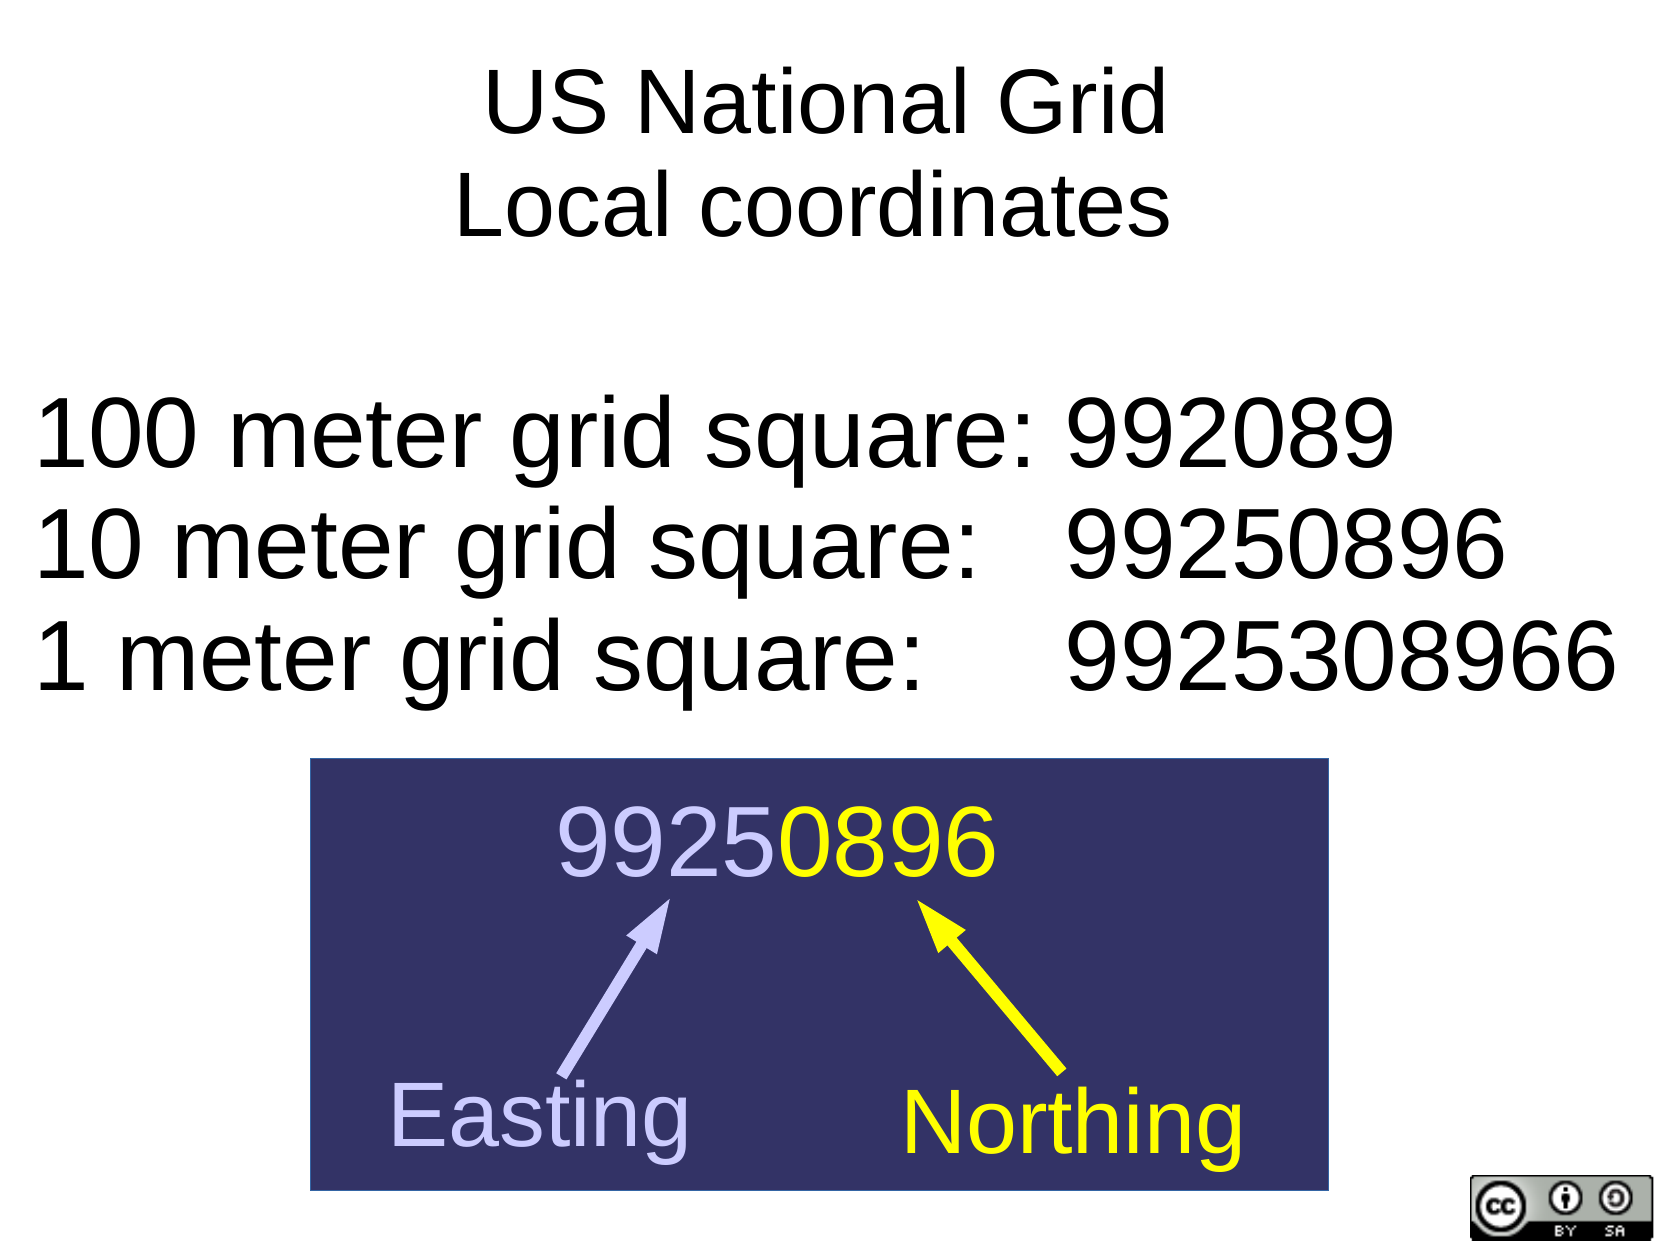

# US National Grid Local coordinates
100 meter grid square: 992089
10 meter grid square: 99250896
1 meter grid square: 9925308966
99250896
Easting
Northing